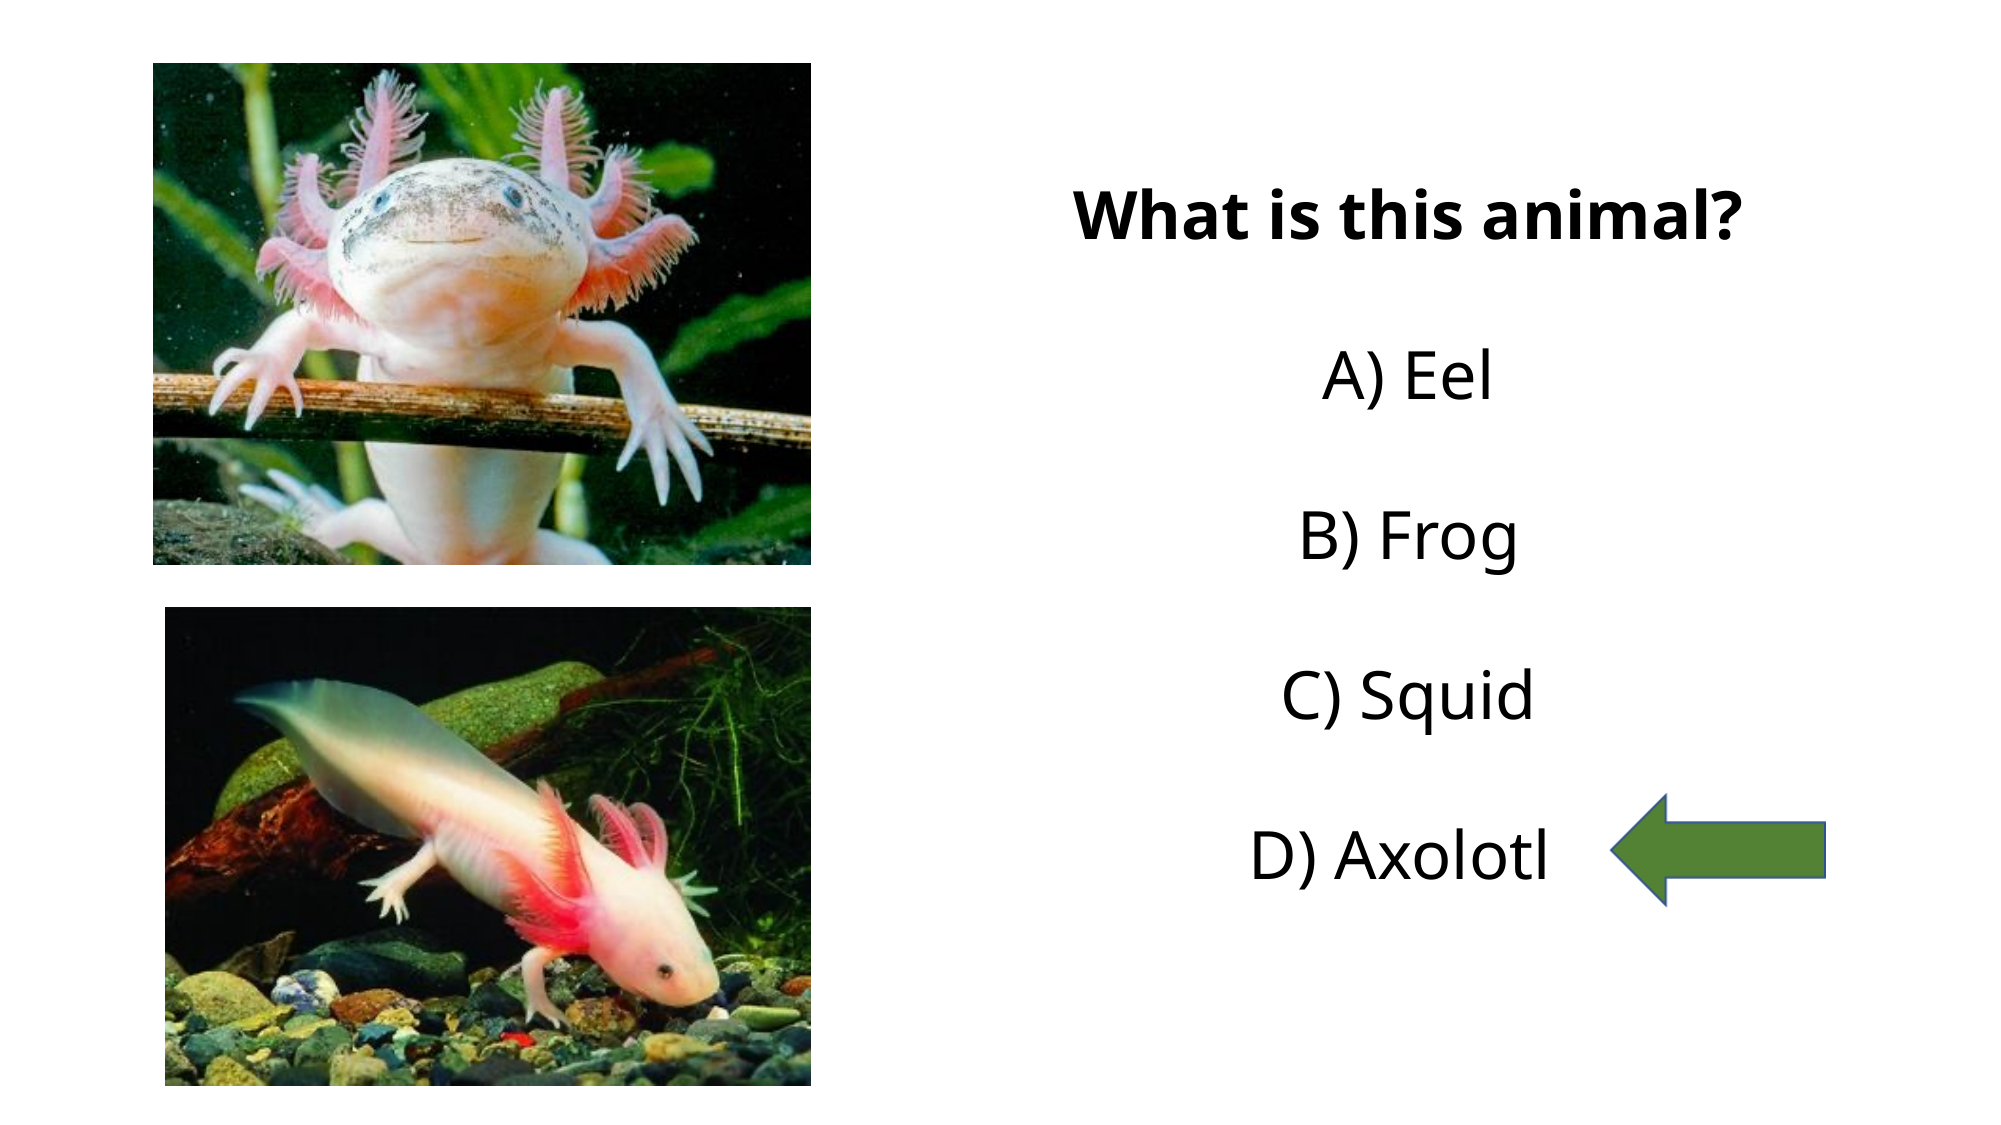

What is this animal?
A) Eel
B) Frog
C) Squid
D) Axolotl